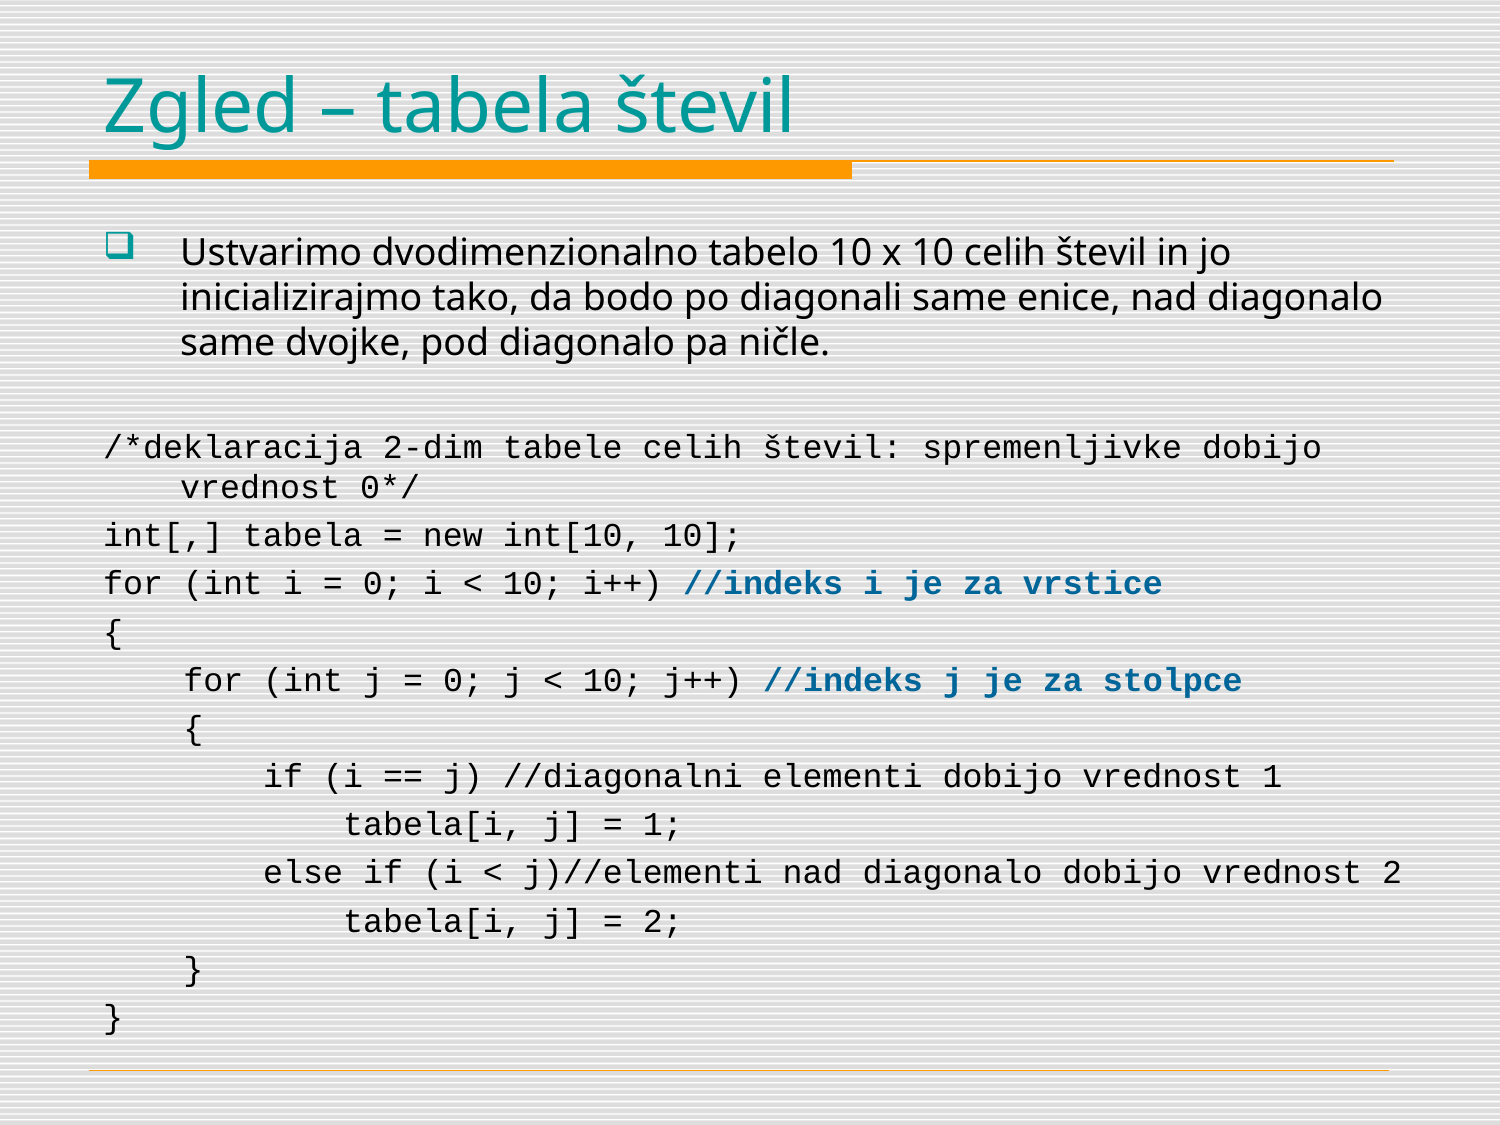

# Zgled – tabela števil
Ustvarimo dvodimenzionalno tabelo 10 x 10 celih števil in jo inicializirajmo tako, da bodo po diagonali same enice, nad diagonalo same dvojke, pod diagonalo pa ničle.
/*deklaracija 2-dim tabele celih števil: spremenljivke dobijo vrednost 0*/
int[,] tabela = new int[10, 10];
for (int i = 0; i < 10; i++) //indeks i je za vrstice
{
 for (int j = 0; j < 10; j++) //indeks j je za stolpce
 {
 if (i == j) //diagonalni elementi dobijo vrednost 1
 tabela[i, j] = 1;
 else if (i < j)//elementi nad diagonalo dobijo vrednost 2
 tabela[i, j] = 2;
 }
}